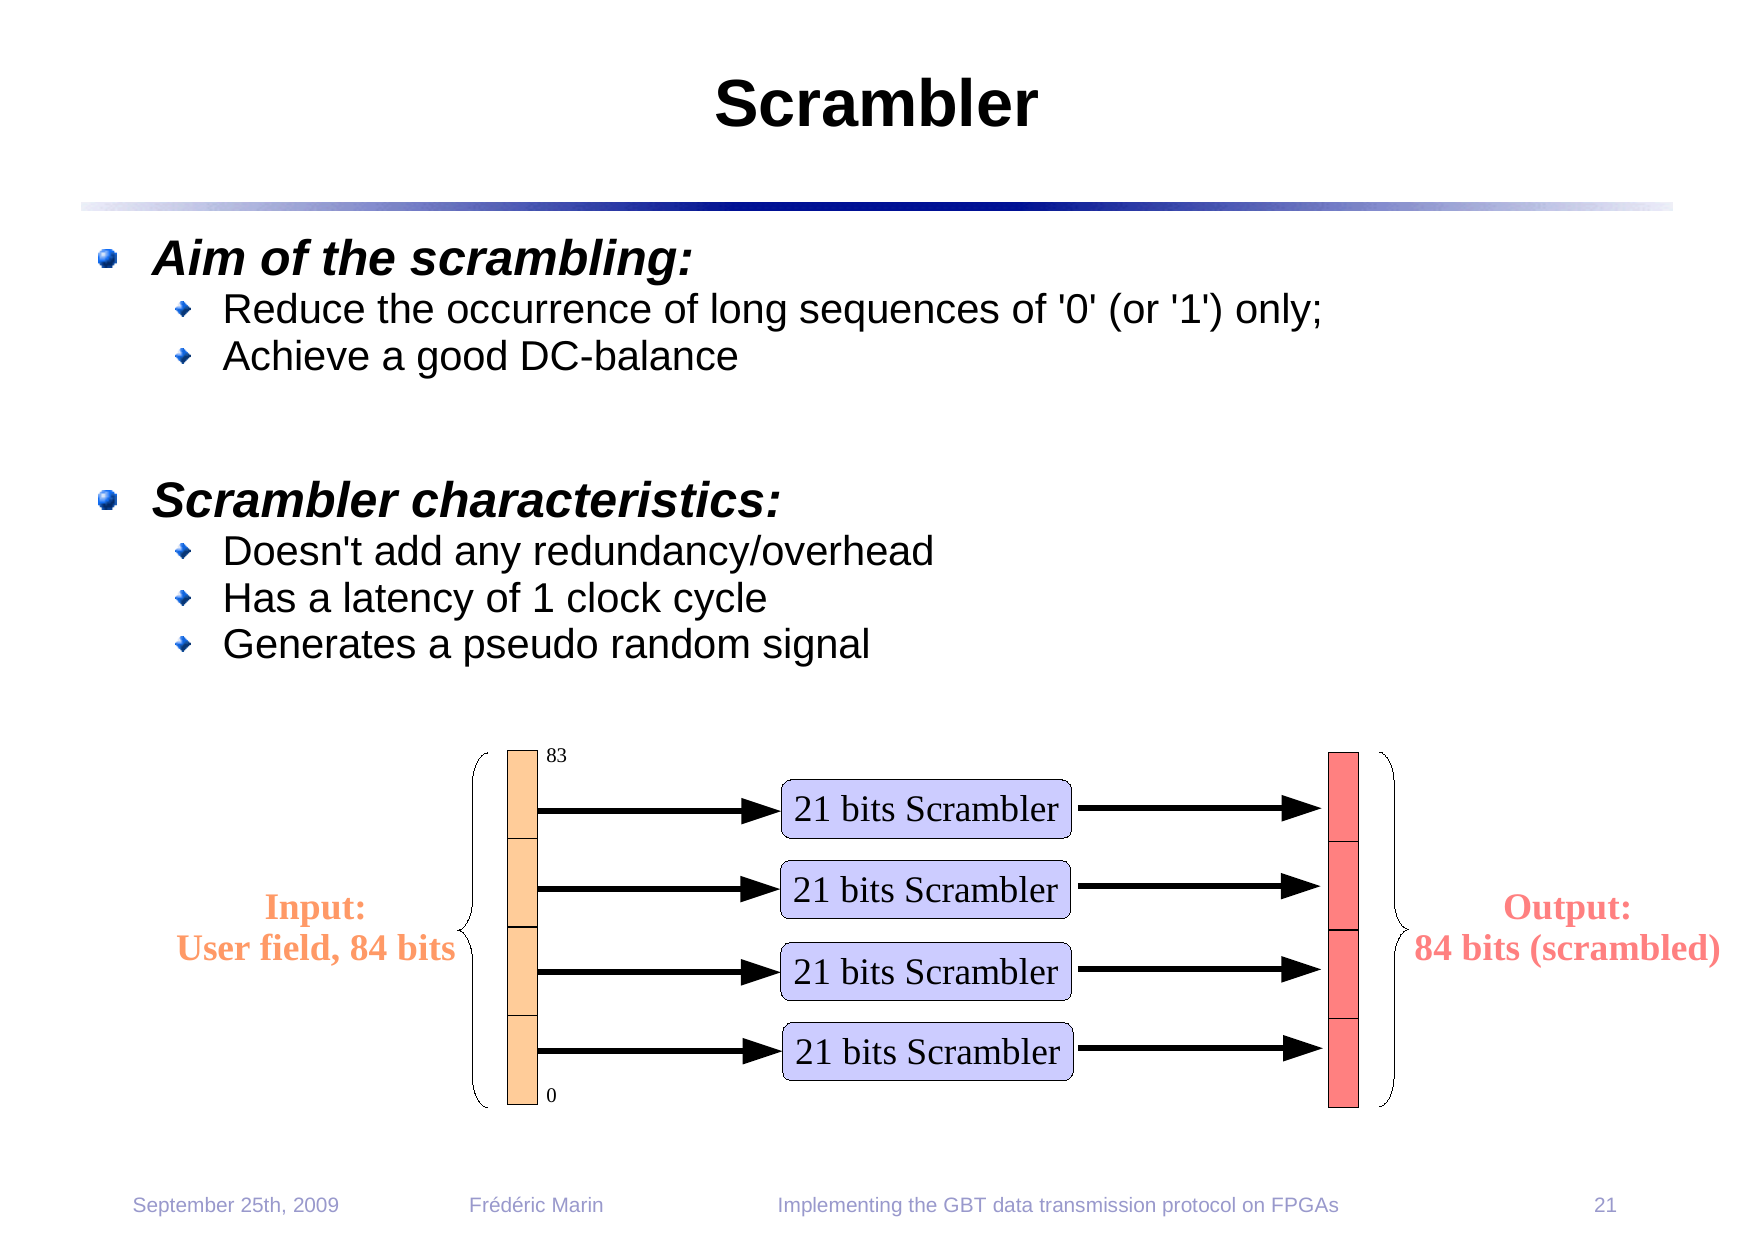

# Scrambler
Aim of the scrambling:
Reduce the occurrence of long sequences of '0' (or '1') only;
Achieve a good DC-balance
Scrambler characteristics:
Doesn't add any redundancy/overhead
Has a latency of 1 clock cycle
Generates a pseudo random signal
83
21 bits Scrambler
21 bits Scrambler
Input:
User field, 84 bits
Output:
84 bits (scrambled)
21 bits Scrambler
21 bits Scrambler
0